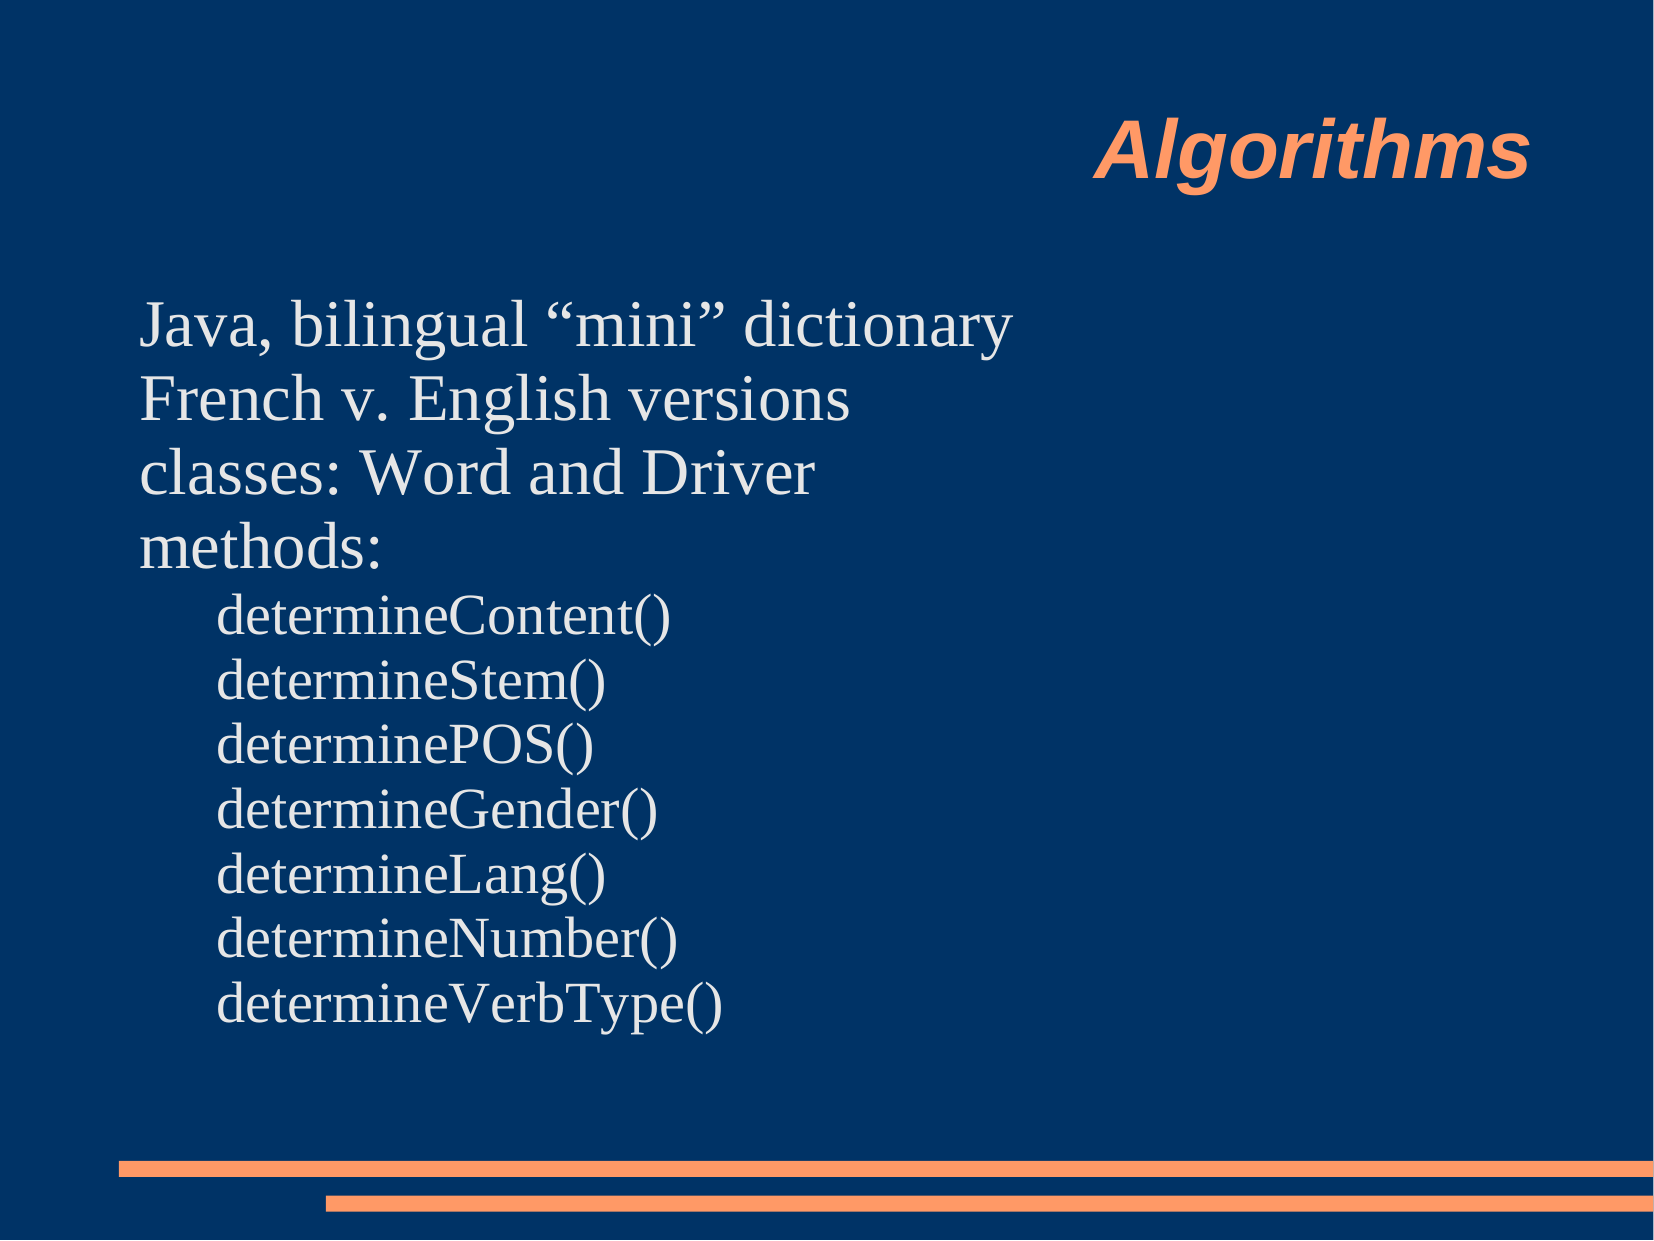

# Algorithms
Java, bilingual “mini” dictionary
French v. English versions
classes: Word and Driver
methods:
determineContent()
determineStem()
determinePOS()
determineGender()
determineLang()
determineNumber()
determineVerbType()